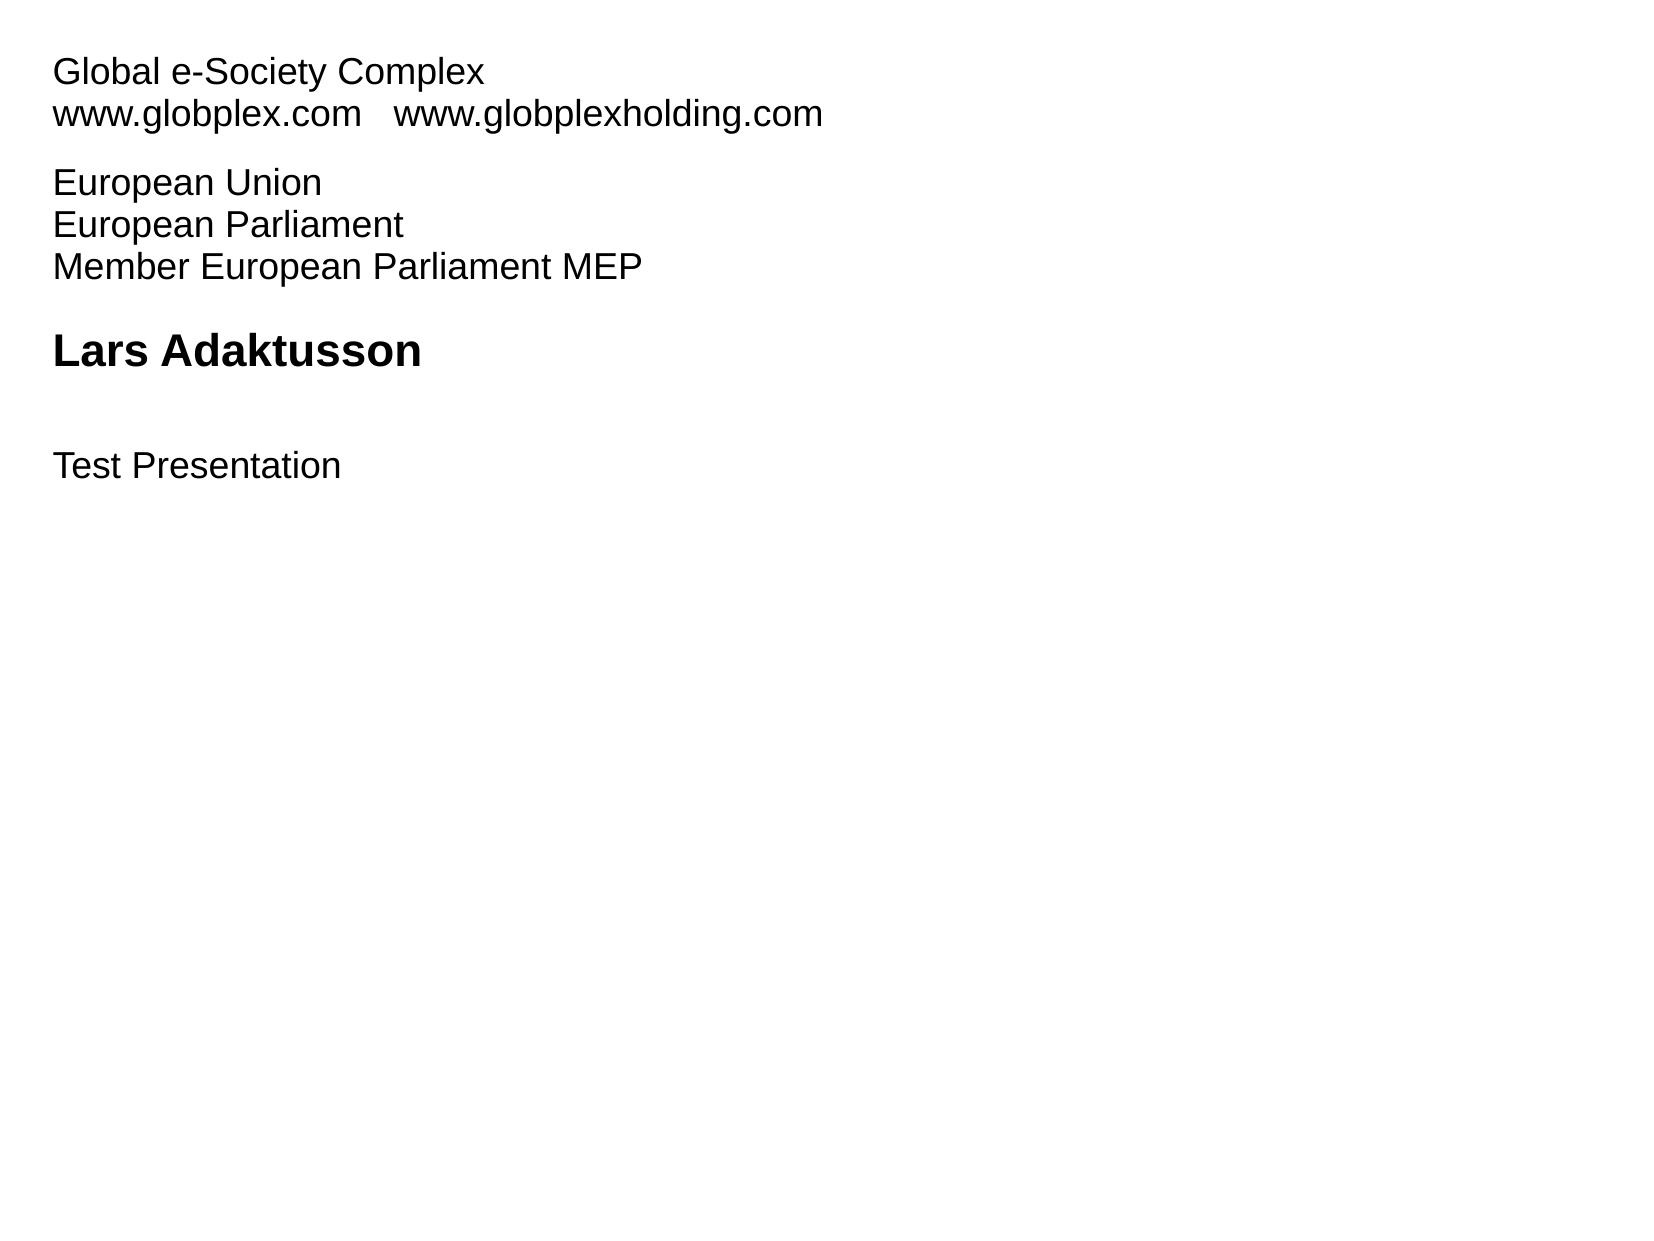

Global e-Society Complex
www.globplex.com www.globplexholding.com
European Union
European Parliament
Member European Parliament MEP
Lars Adaktusson
Test Presentation